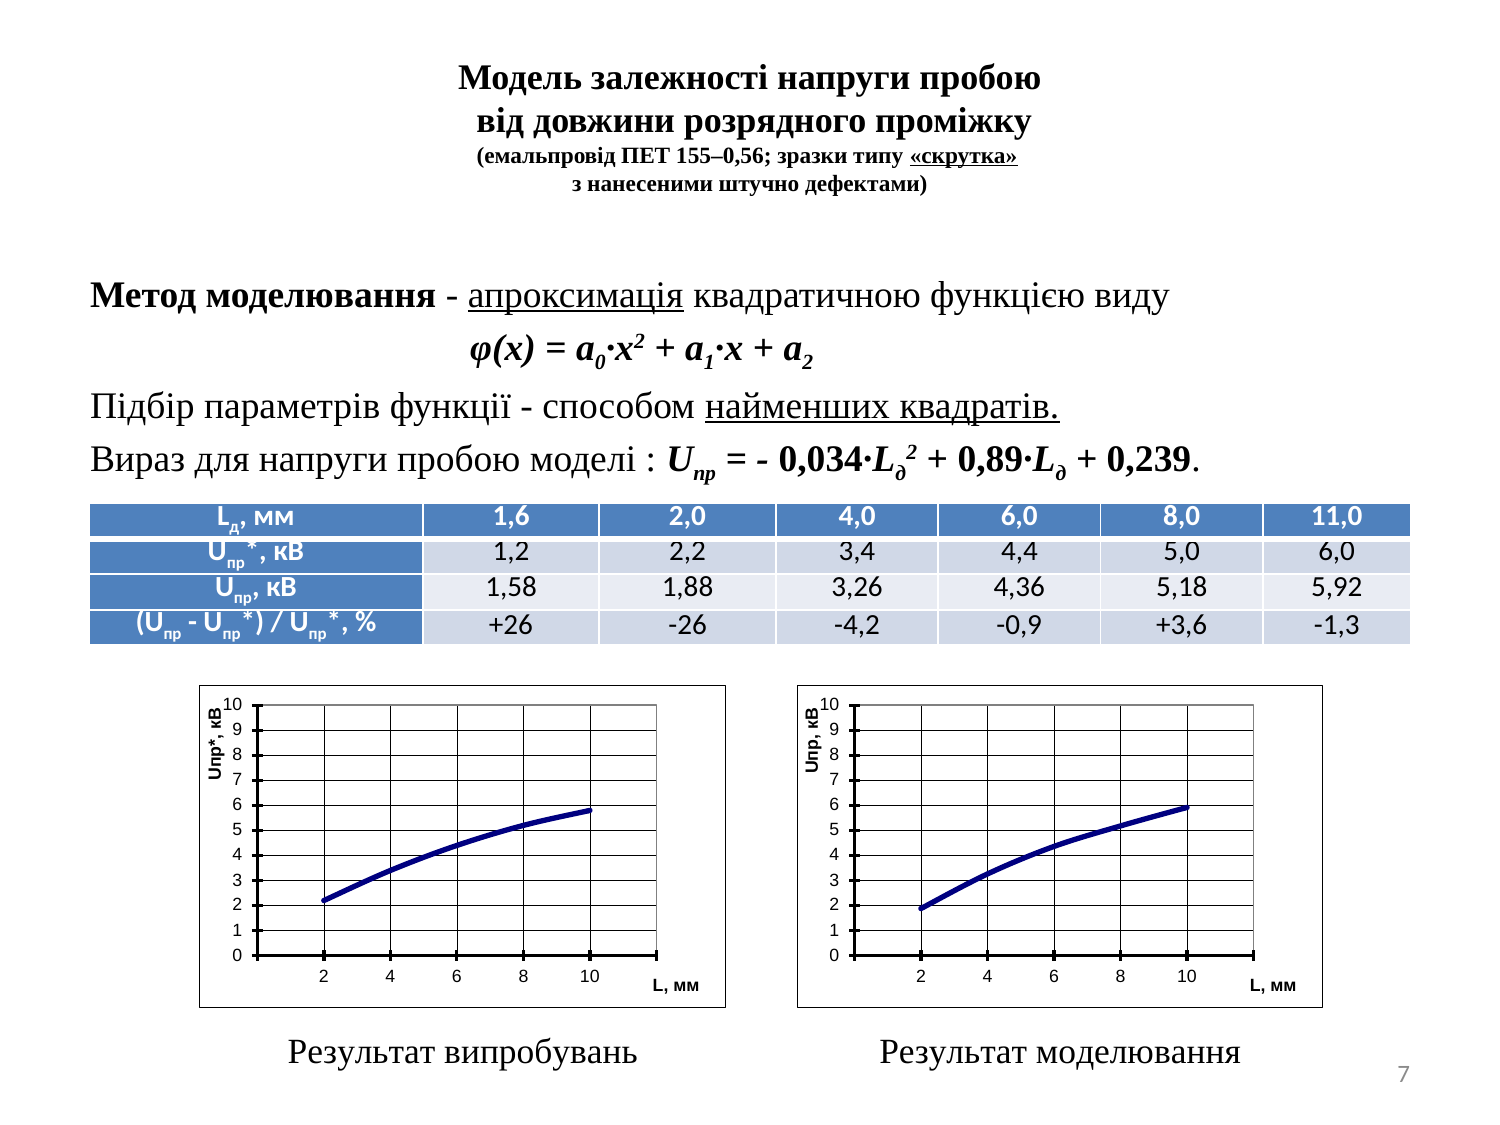

# Модель залежності напруги пробою від довжини розрядного проміжку (емальпровід ПЕТ 155–0,56; зразки типу «скрутка» з нанесеними штучно дефектами)
Метод моделювання - апроксимація квадратичною функцією виду
 φ(х) = а0·х2 + а1·х + а2
Підбір параметрів функції - способом найменших квадратів.
Вираз для напруги пробою моделі : Uпр = - 0,034·Lд2 + 0,89·Lд + 0,239.
| Lд, мм | 1,6 | 2,0 | 4,0 | 6,0 | 8,0 | 11,0 |
| --- | --- | --- | --- | --- | --- | --- |
| Uпр\*, кВ | 1,2 | 2,2 | 3,4 | 4,4 | 5,0 | 6,0 |
| Uпр, кВ | 1,58 | 1,88 | 3,26 | 4,36 | 5,18 | 5,92 |
| (Uпр - Uпр\*) / Uпр\*, % | +26 | -26 | -4,2 | -0,9 | +3,6 | -1,3 |